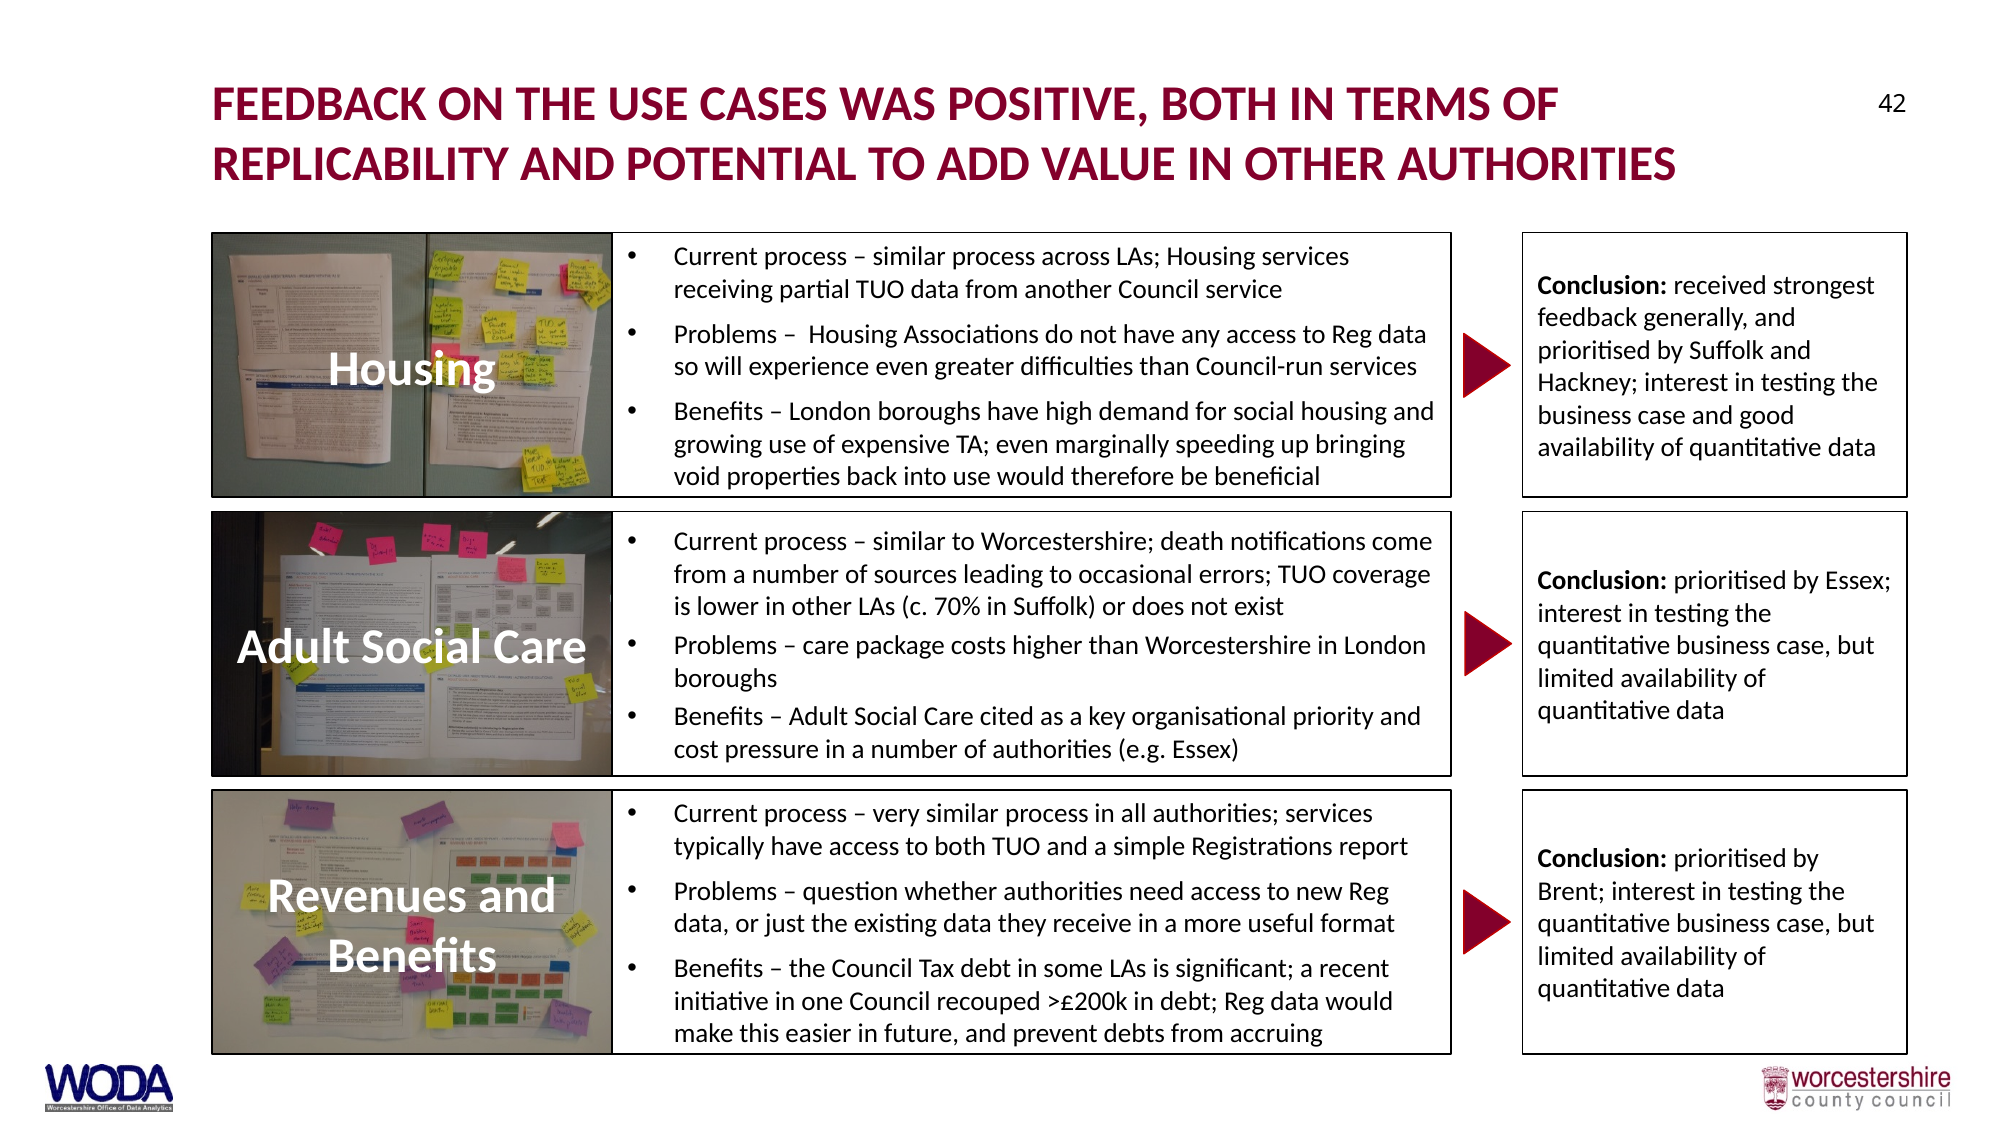

# FEEDBACK ON THE USE CASES WAS POSITIVE, BOTH IN TERMS OF REPLICABILITY AND POTENTIAL TO ADD VALUE IN OTHER AUTHORITIES
Current process – similar process across LAs; Housing services receiving partial TUO data from another Council service
Problems – Housing Associations do not have any access to Reg data so will experience even greater difficulties than Council-run services
Benefits – London boroughs have high demand for social housing and growing use of expensive TA; even marginally speeding up bringing void properties back into use would therefore be beneficial
Conclusion: received strongest feedback generally, and prioritised by Suffolk and Hackney; interest in testing the business case and good availability of quantitative data
Housing
Adult Social Care
Current process – similar to Worcestershire; death notifications come from a number of sources leading to occasional errors; TUO coverage is lower in other LAs (c. 70% in Suffolk) or does not exist
Problems – care package costs higher than Worcestershire in London boroughs
Benefits – Adult Social Care cited as a key organisational priority and cost pressure in a number of authorities (e.g. Essex)
Conclusion: prioritised by Essex; interest in testing the quantitative business case, but limited availability of quantitative data
Revenues and Benefits
Current process – very similar process in all authorities; services typically have access to both TUO and a simple Registrations report
Problems – question whether authorities need access to new Reg data, or just the existing data they receive in a more useful format
Benefits – the Council Tax debt in some LAs is significant; a recent initiative in one Council recouped >£200k in debt; Reg data would make this easier in future, and prevent debts from accruing
Conclusion: prioritised by Brent; interest in testing the quantitative business case, but limited availability of quantitative data